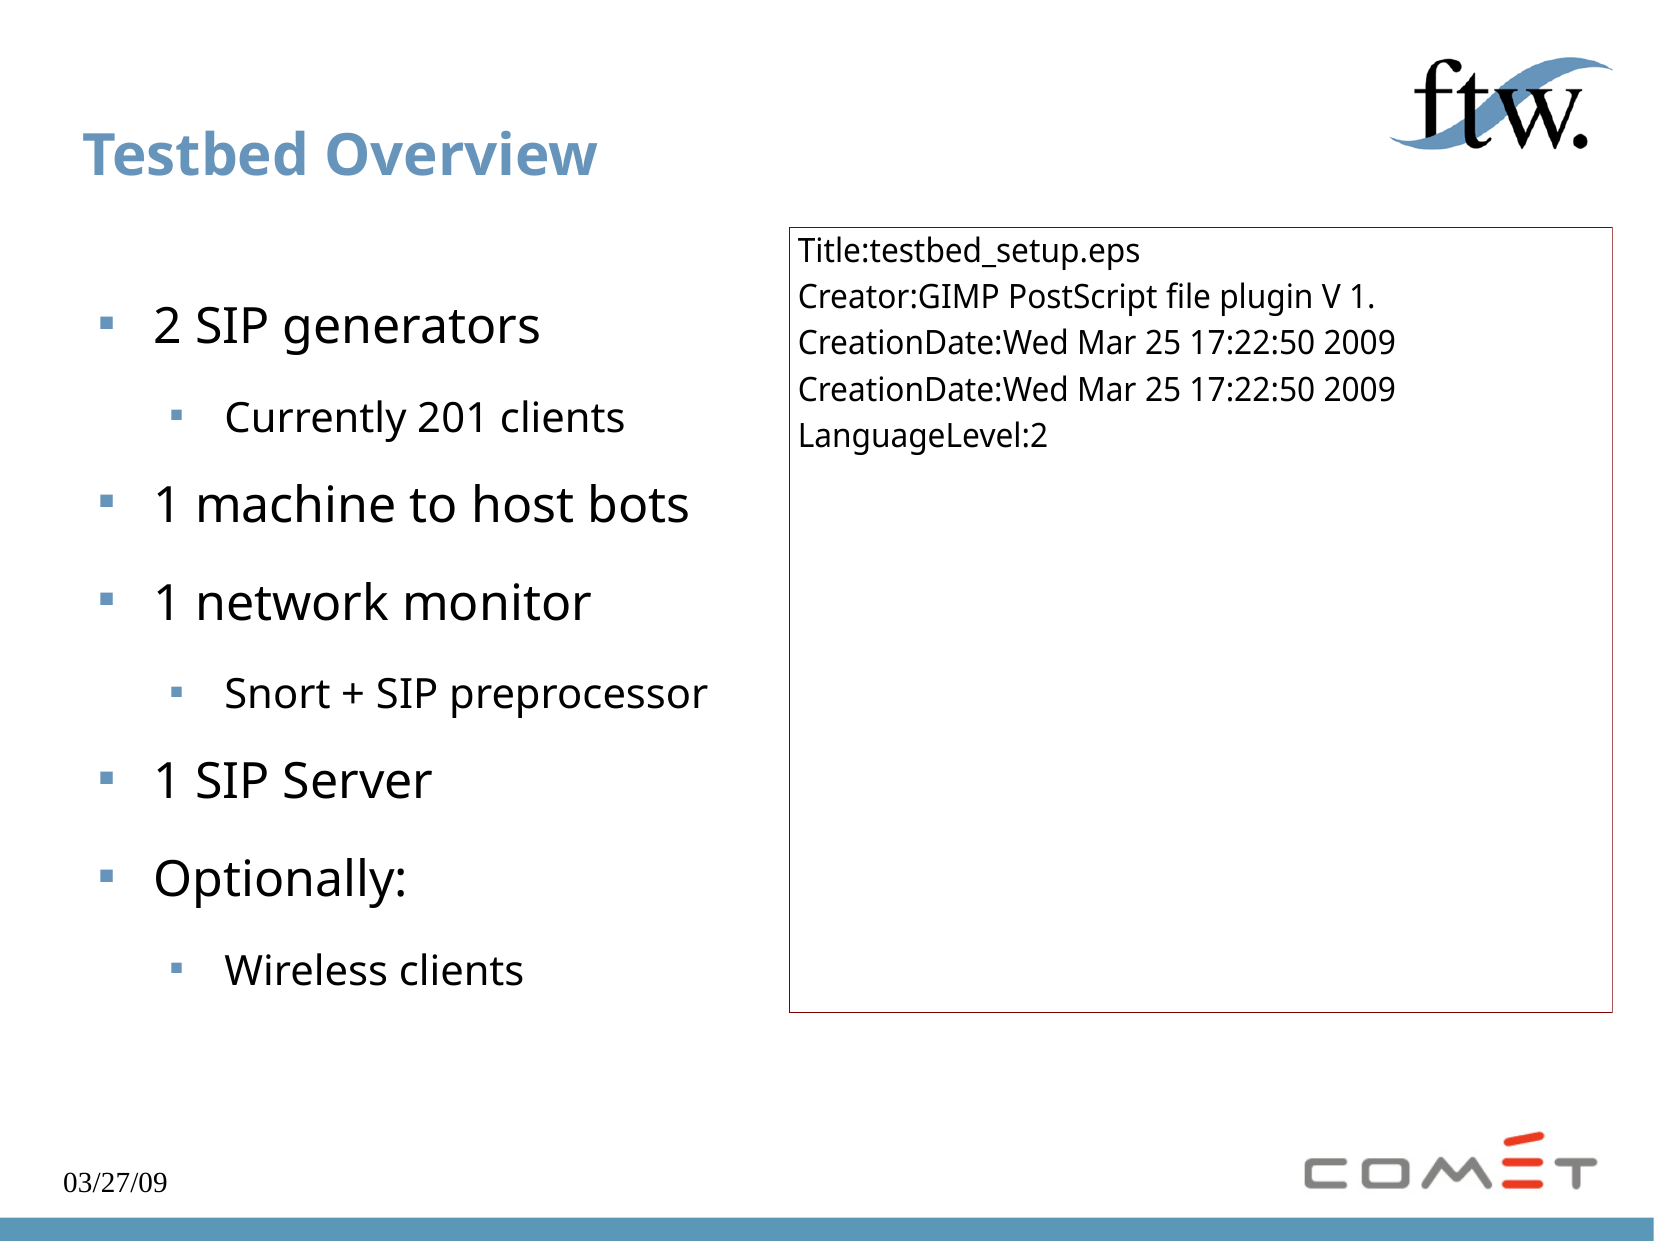

# Testbed Overview
2 SIP generators
Currently 201 clients
1 machine to host bots
1 network monitor
Snort + SIP preprocessor
1 SIP Server
Optionally:
Wireless clients